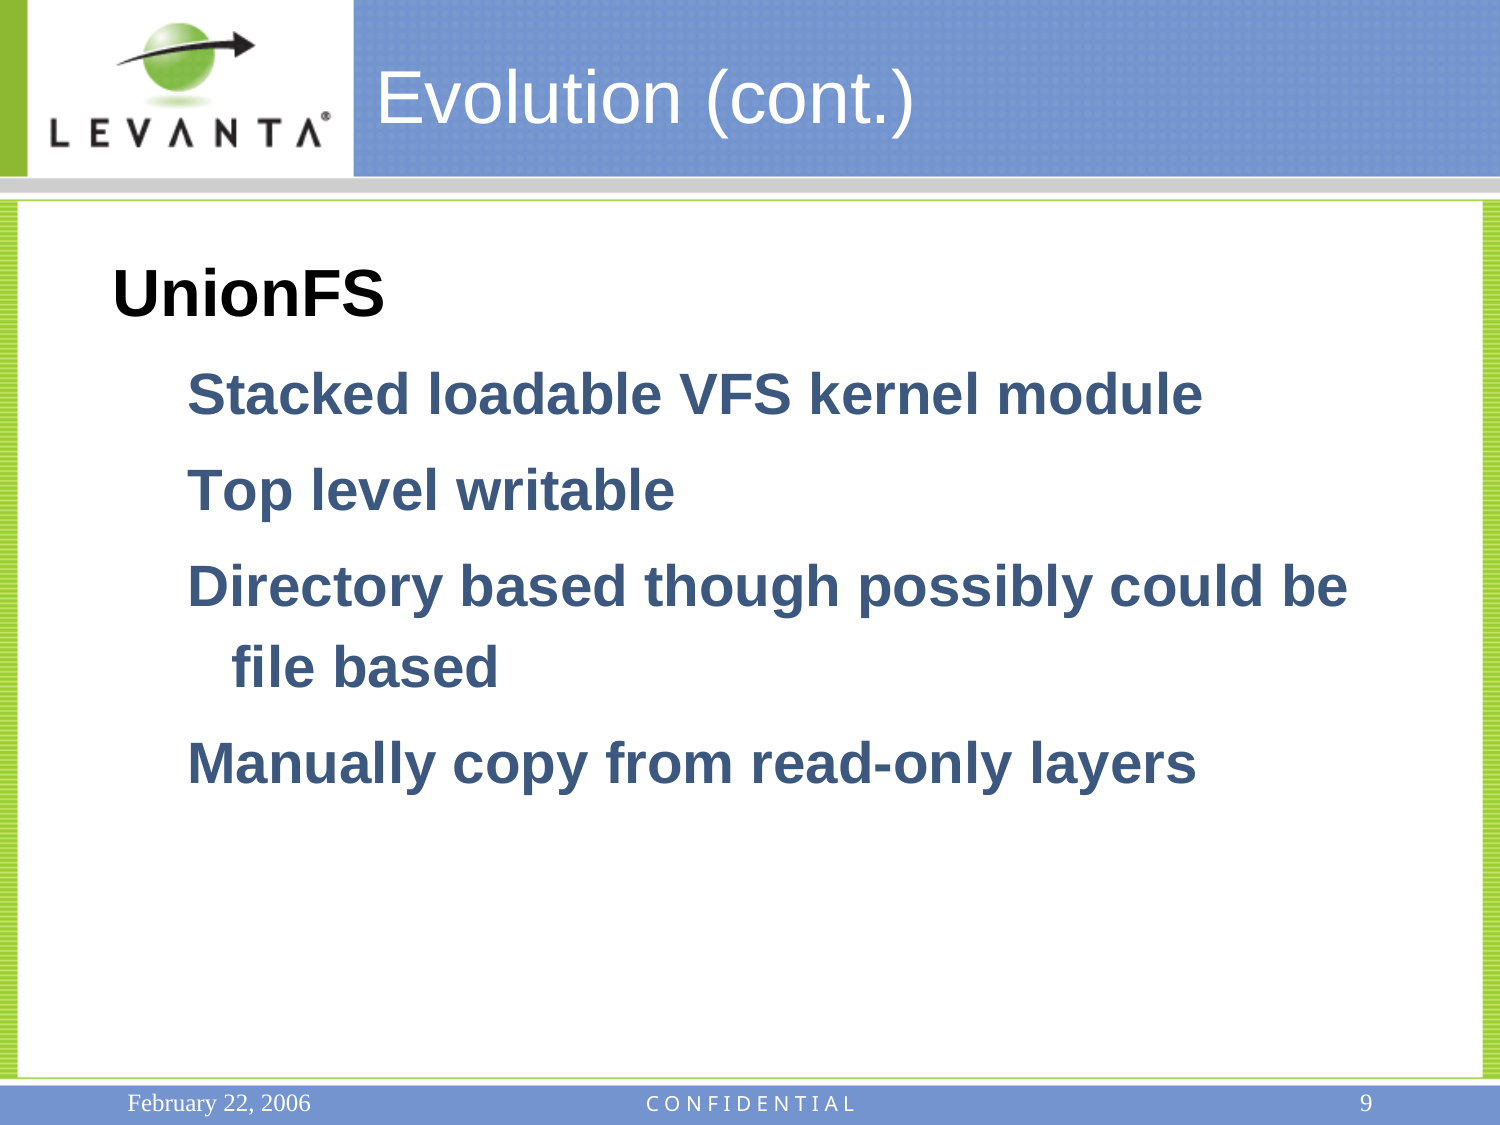

# Evolution (cont.)
UnionFS
Stacked loadable VFS kernel module
Top level writable
Directory based though possibly could be file based
Manually copy from read-only layers